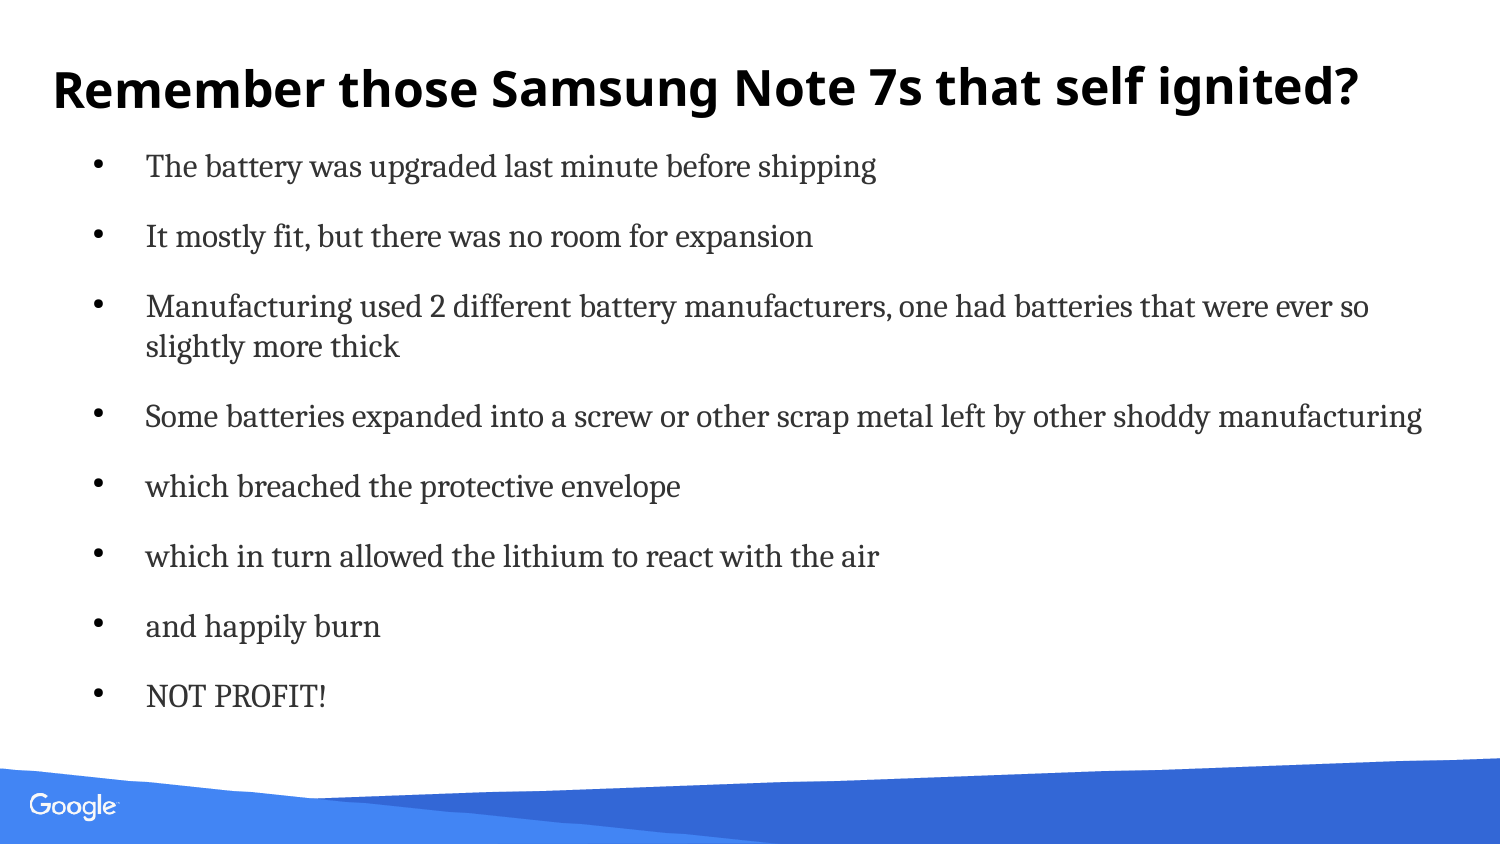

Remember those Samsung Note 7s that self ignited?
# The battery was upgraded last minute before shipping
It mostly fit, but there was no room for expansion
Manufacturing used 2 different battery manufacturers, one had batteries that were ever so slightly more thick
Some batteries expanded into a screw or other scrap metal left by other shoddy manufacturing
which breached the protective envelope
which in turn allowed the lithium to react with the air
and happily burn
NOT PROFIT!